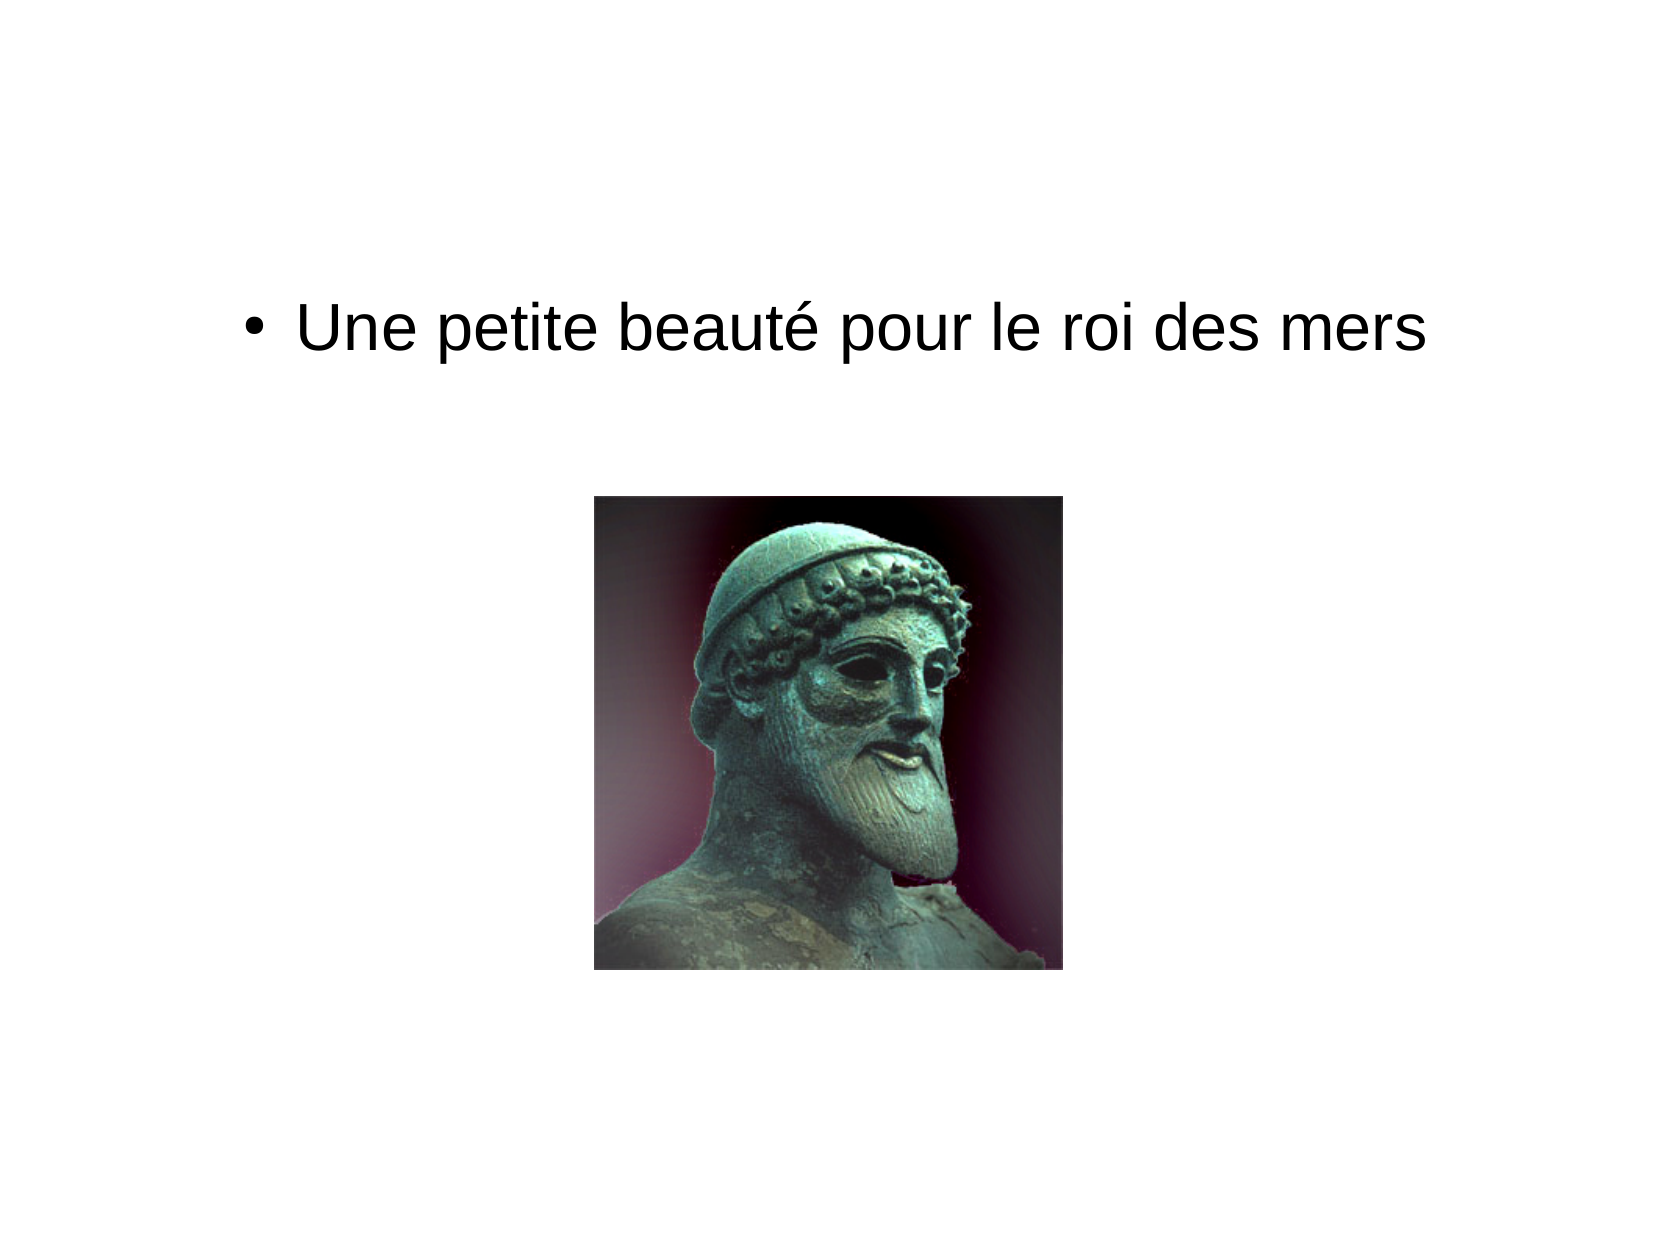

#
Une petite beauté pour le roi des mers